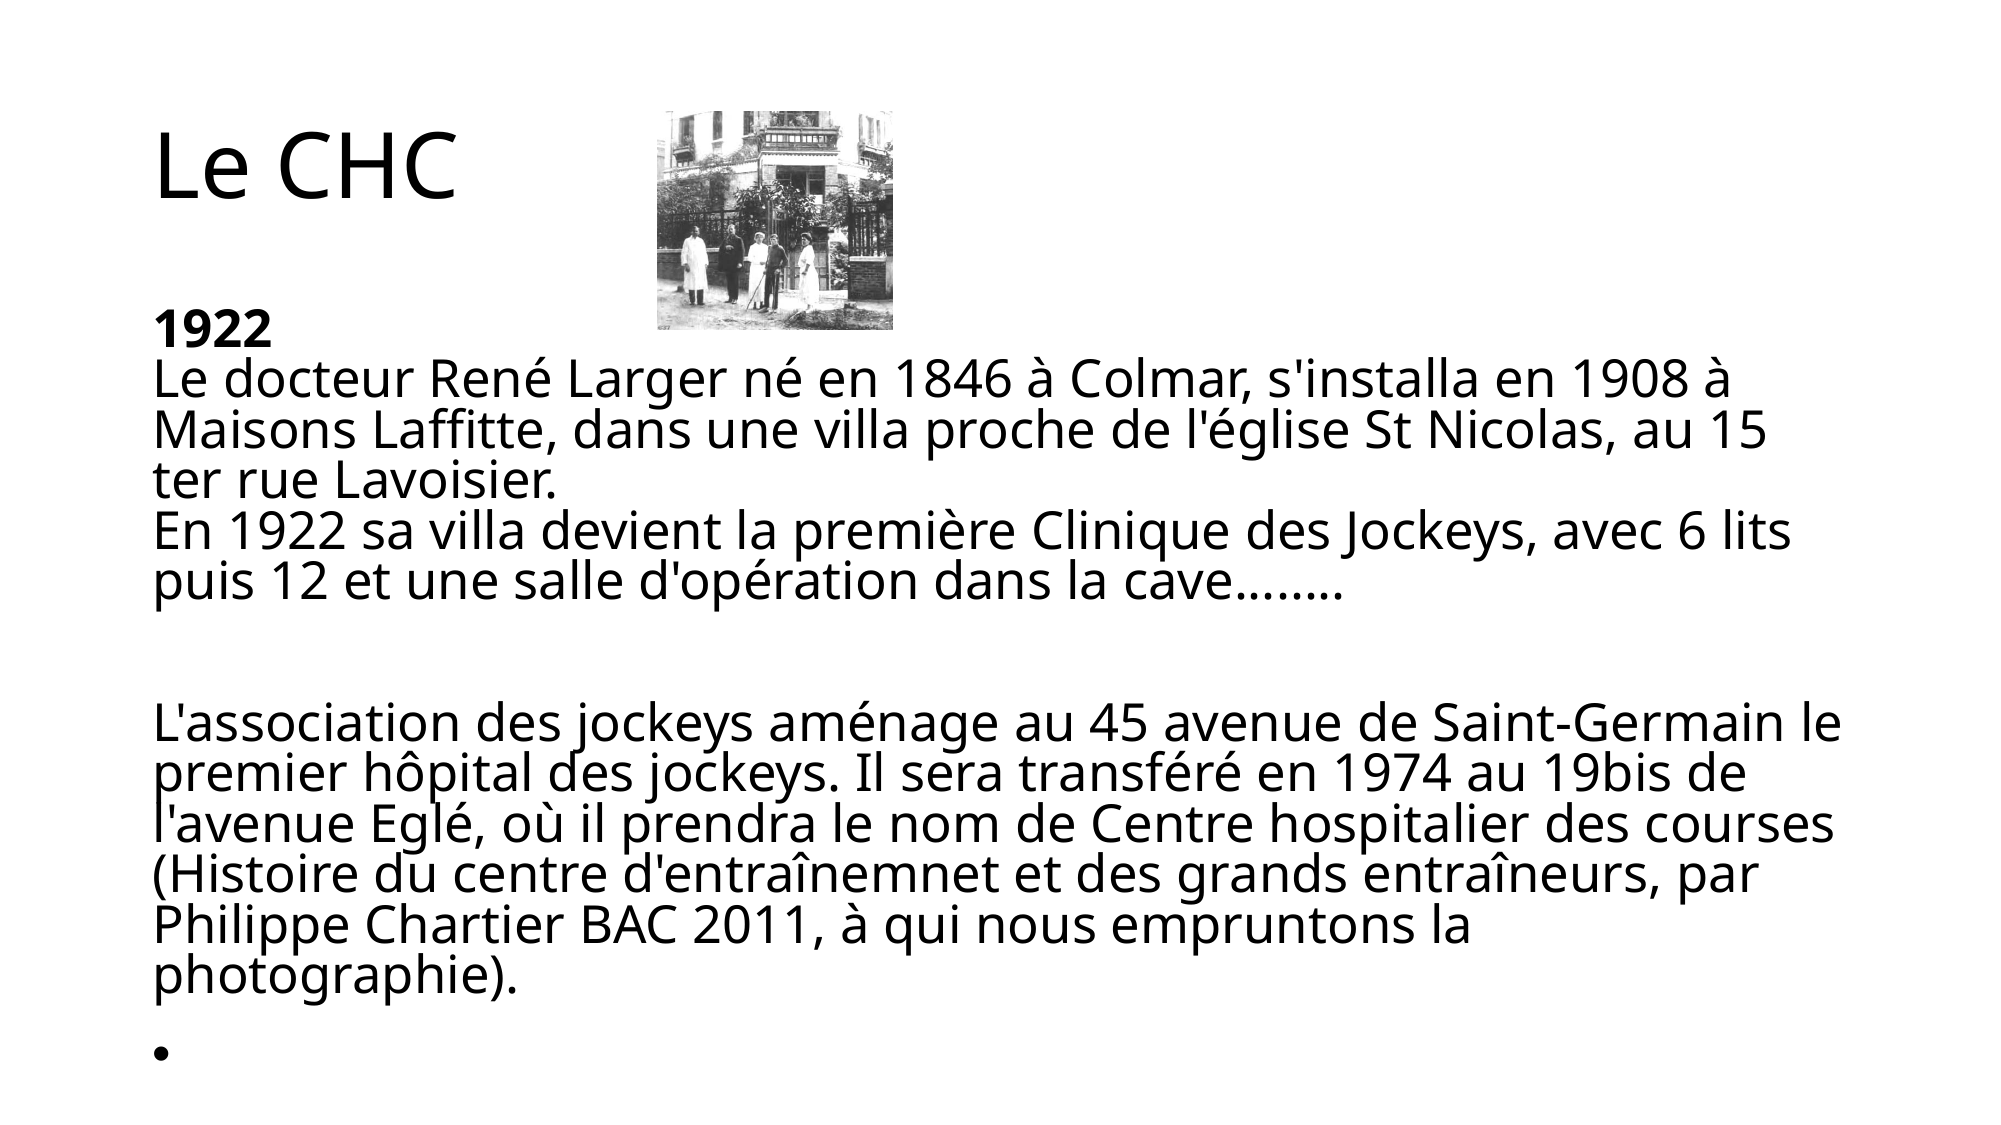

# Le CHC
1922
Le docteur René Larger né en 1846 à Colmar, s'installa en 1908 à Maisons Laffitte, dans une villa proche de l'église St Nicolas, au 15 ter rue Lavoisier.
En 1922 sa villa devient la première Clinique des Jockeys, avec 6 lits puis 12 et une salle d'opération dans la cave........
L'association des jockeys aménage au 45 avenue de Saint-Germain le premier hôpital des jockeys. Il sera transféré en 1974 au 19bis de l'avenue Eglé, où il prendra le nom de Centre hospitalier des courses (Histoire du centre d'entraînemnet et des grands entraîneurs, par Philippe Chartier BAC 2011, à qui nous empruntons la photographie).